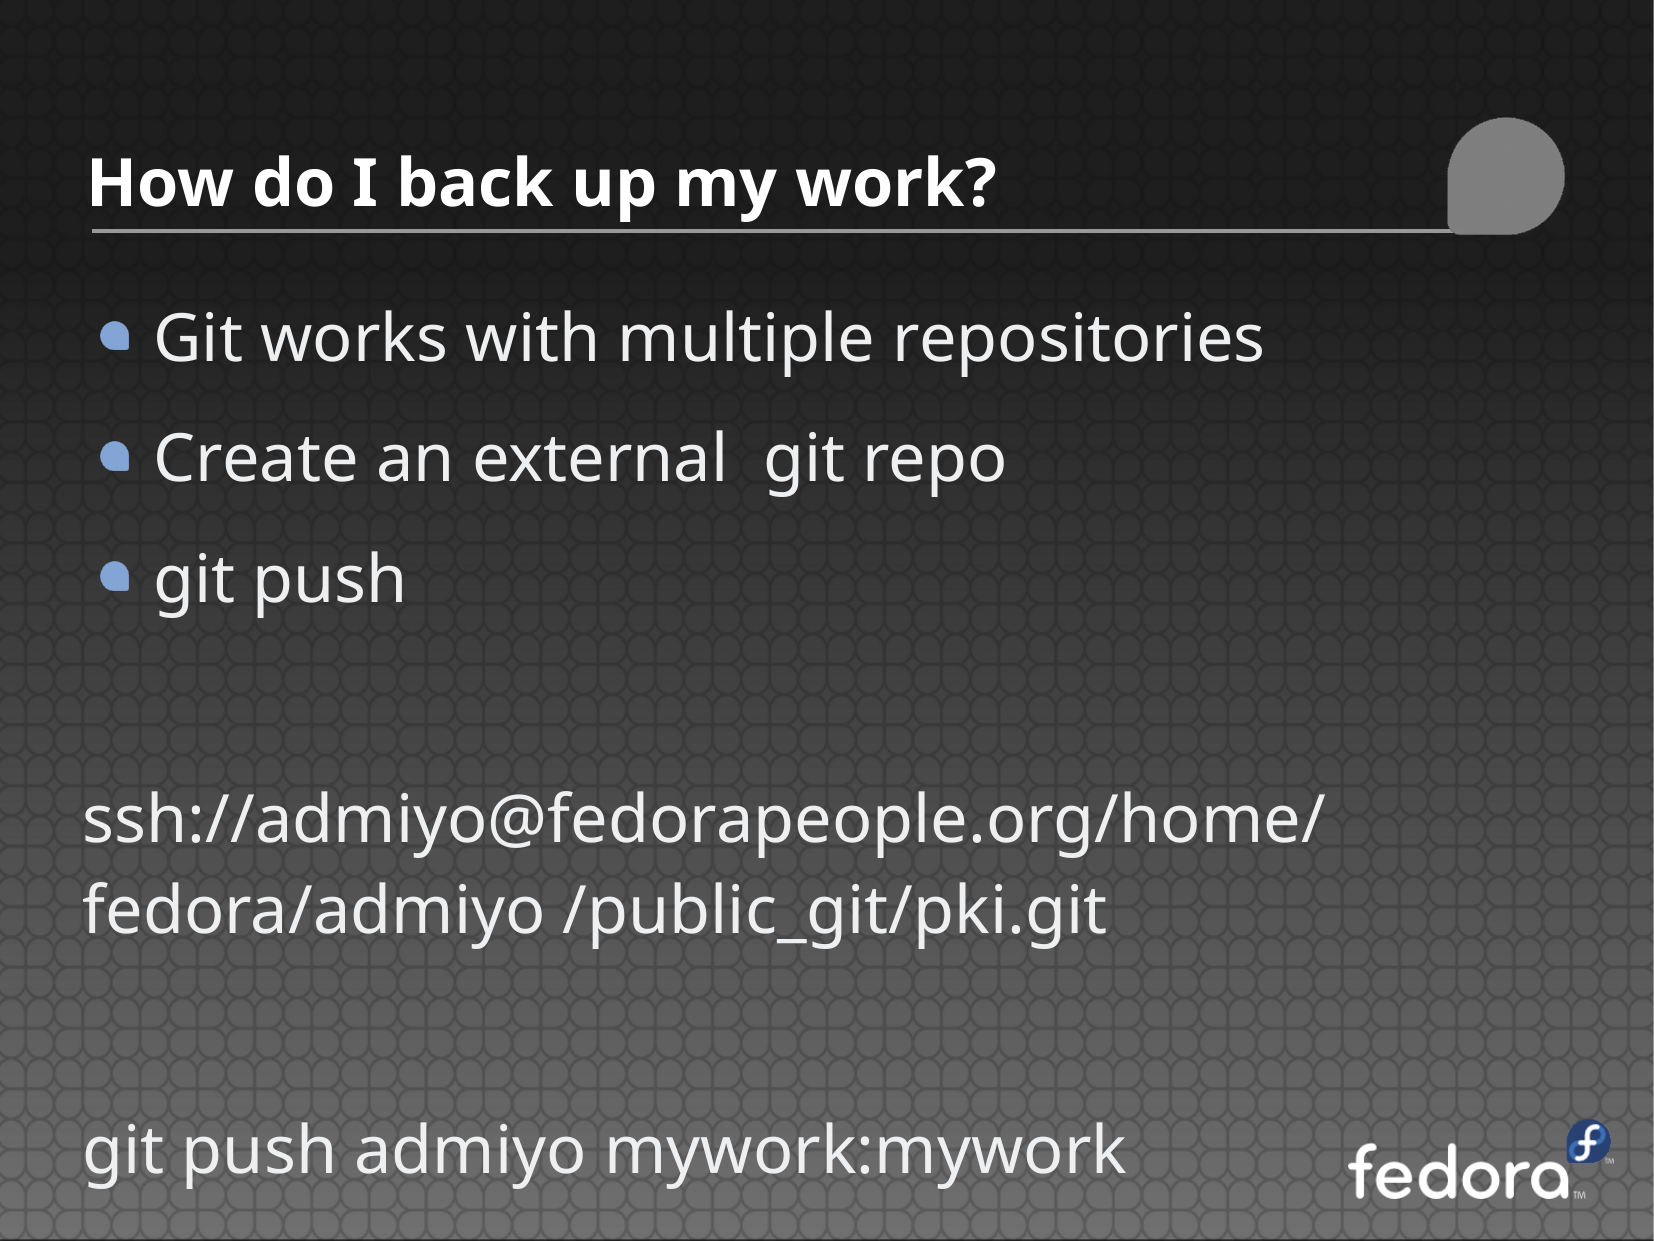

# How do I back up my work?
Git works with multiple repositories
Create an external git repo
git push
ssh://admiyo@fedorapeople.org/home/fedora/admiyo /public_git/pki.git
git push admiyo mywork:mywork
Could be done with Subversion as well